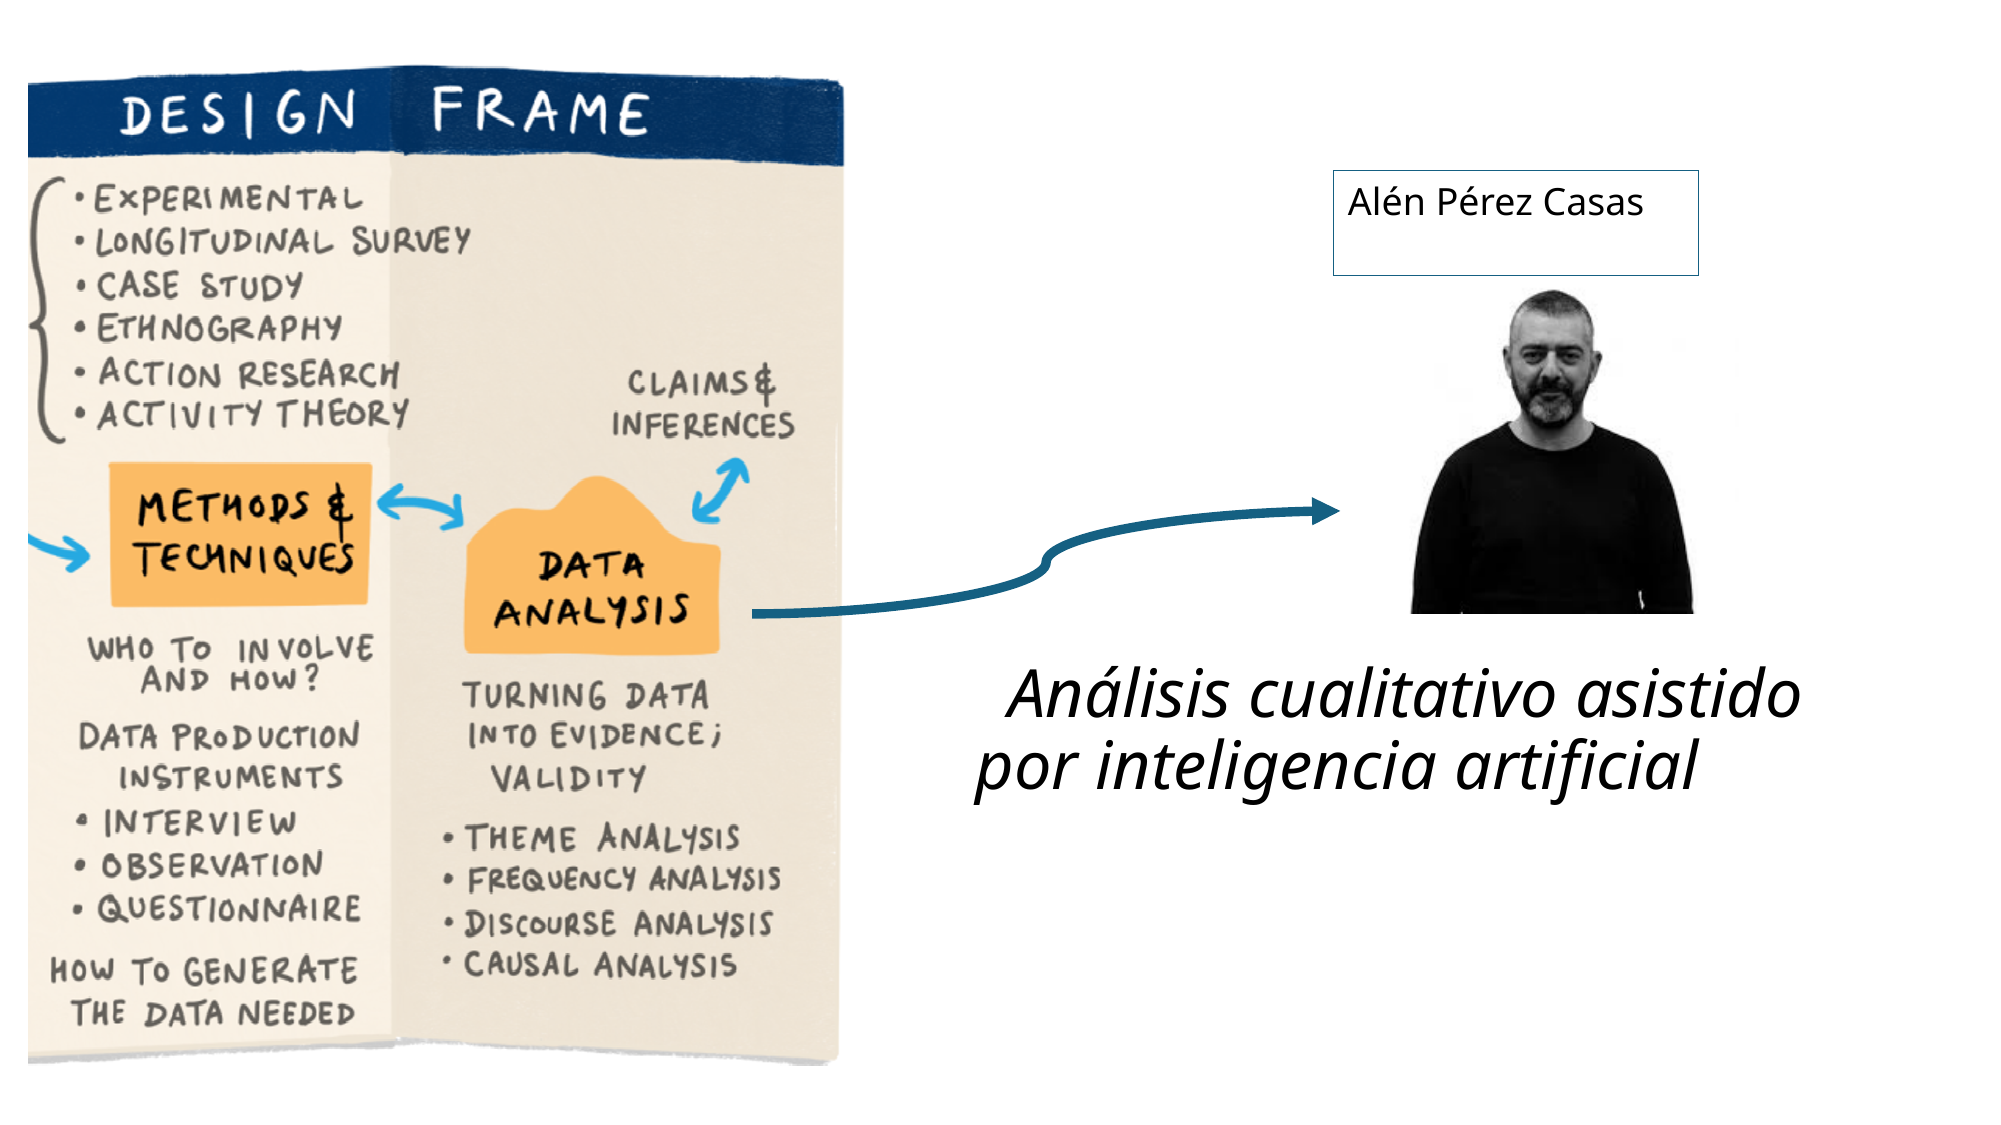

Alén Pérez Casas
 Análisis cualitativo asistido por inteligencia artificial